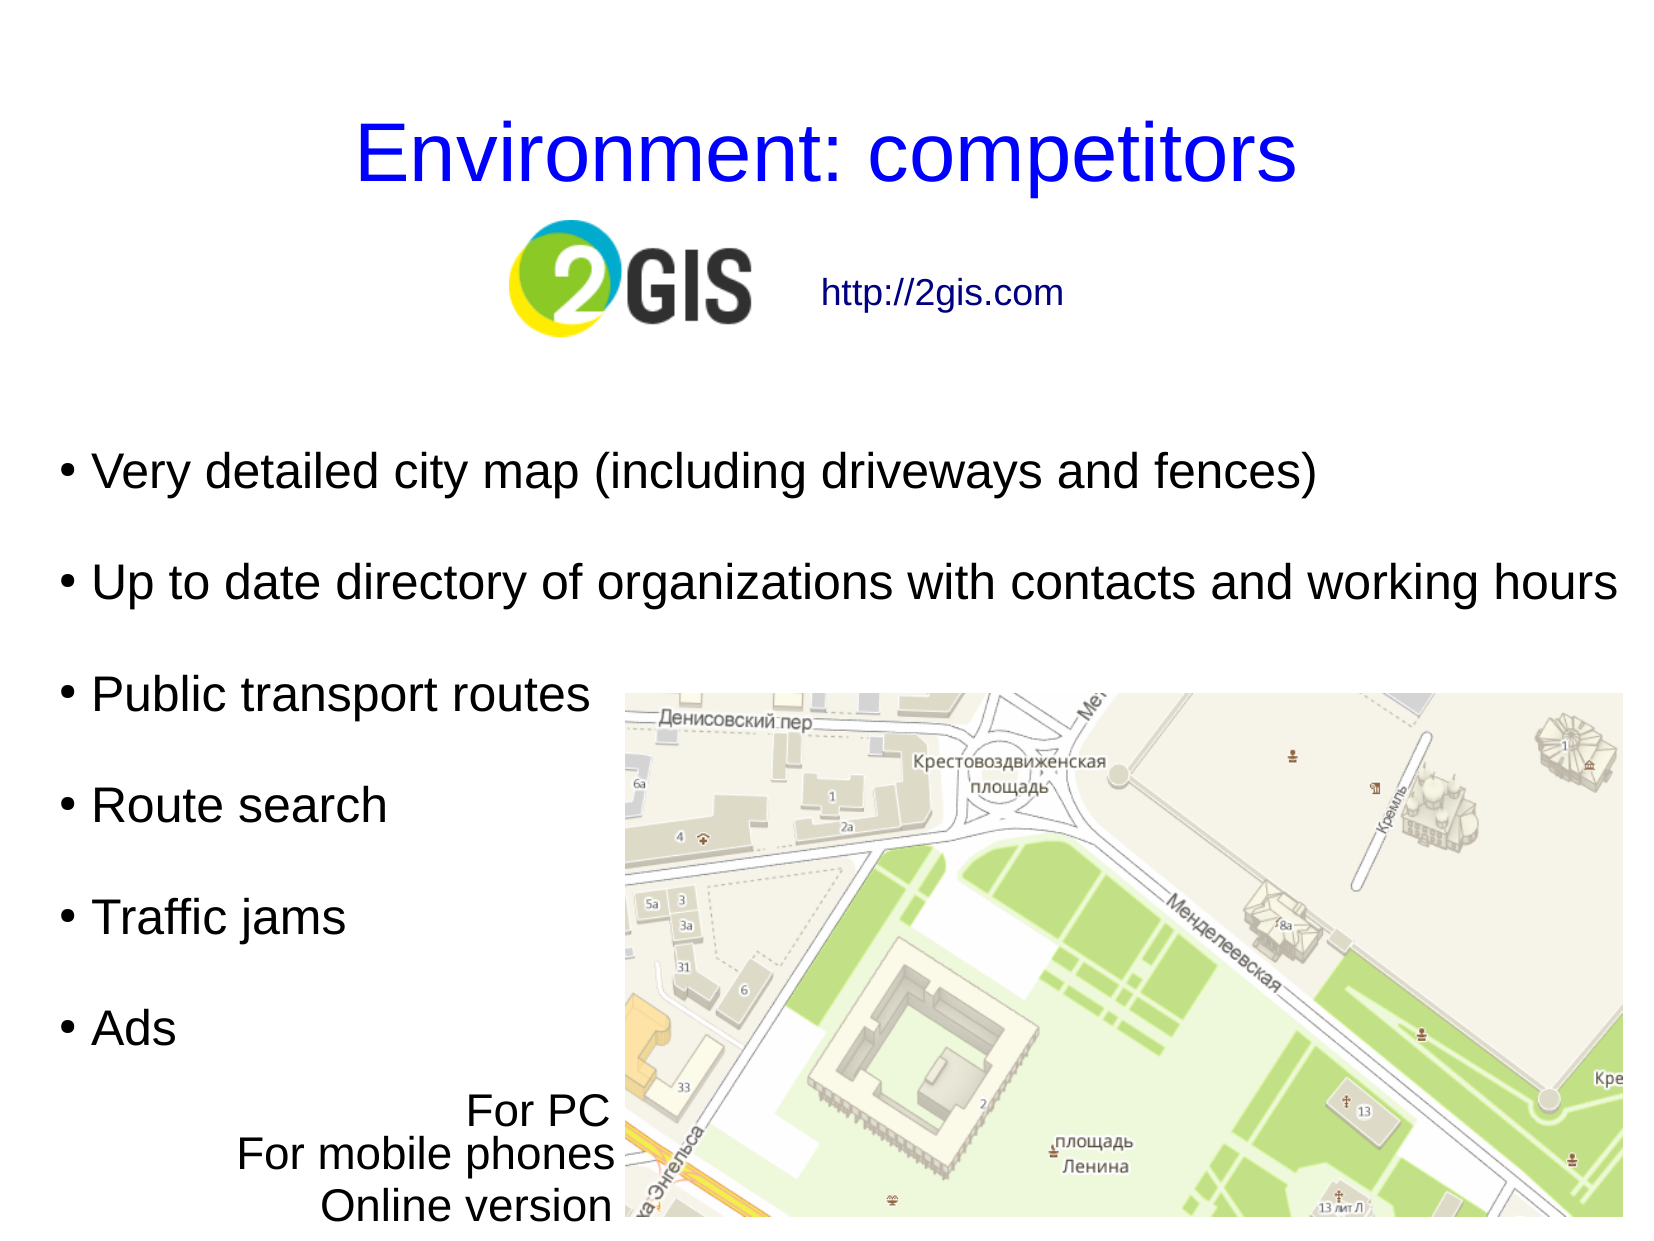

# Environment: competitors
http://2gis.com
 Very detailed city map (including driveways and fences)
 Up to date directory of organizations with contacts and working hours
 Public transport routes
 Route search
 Traffic jams
 Ads
For PC
For mobile phones
Online version